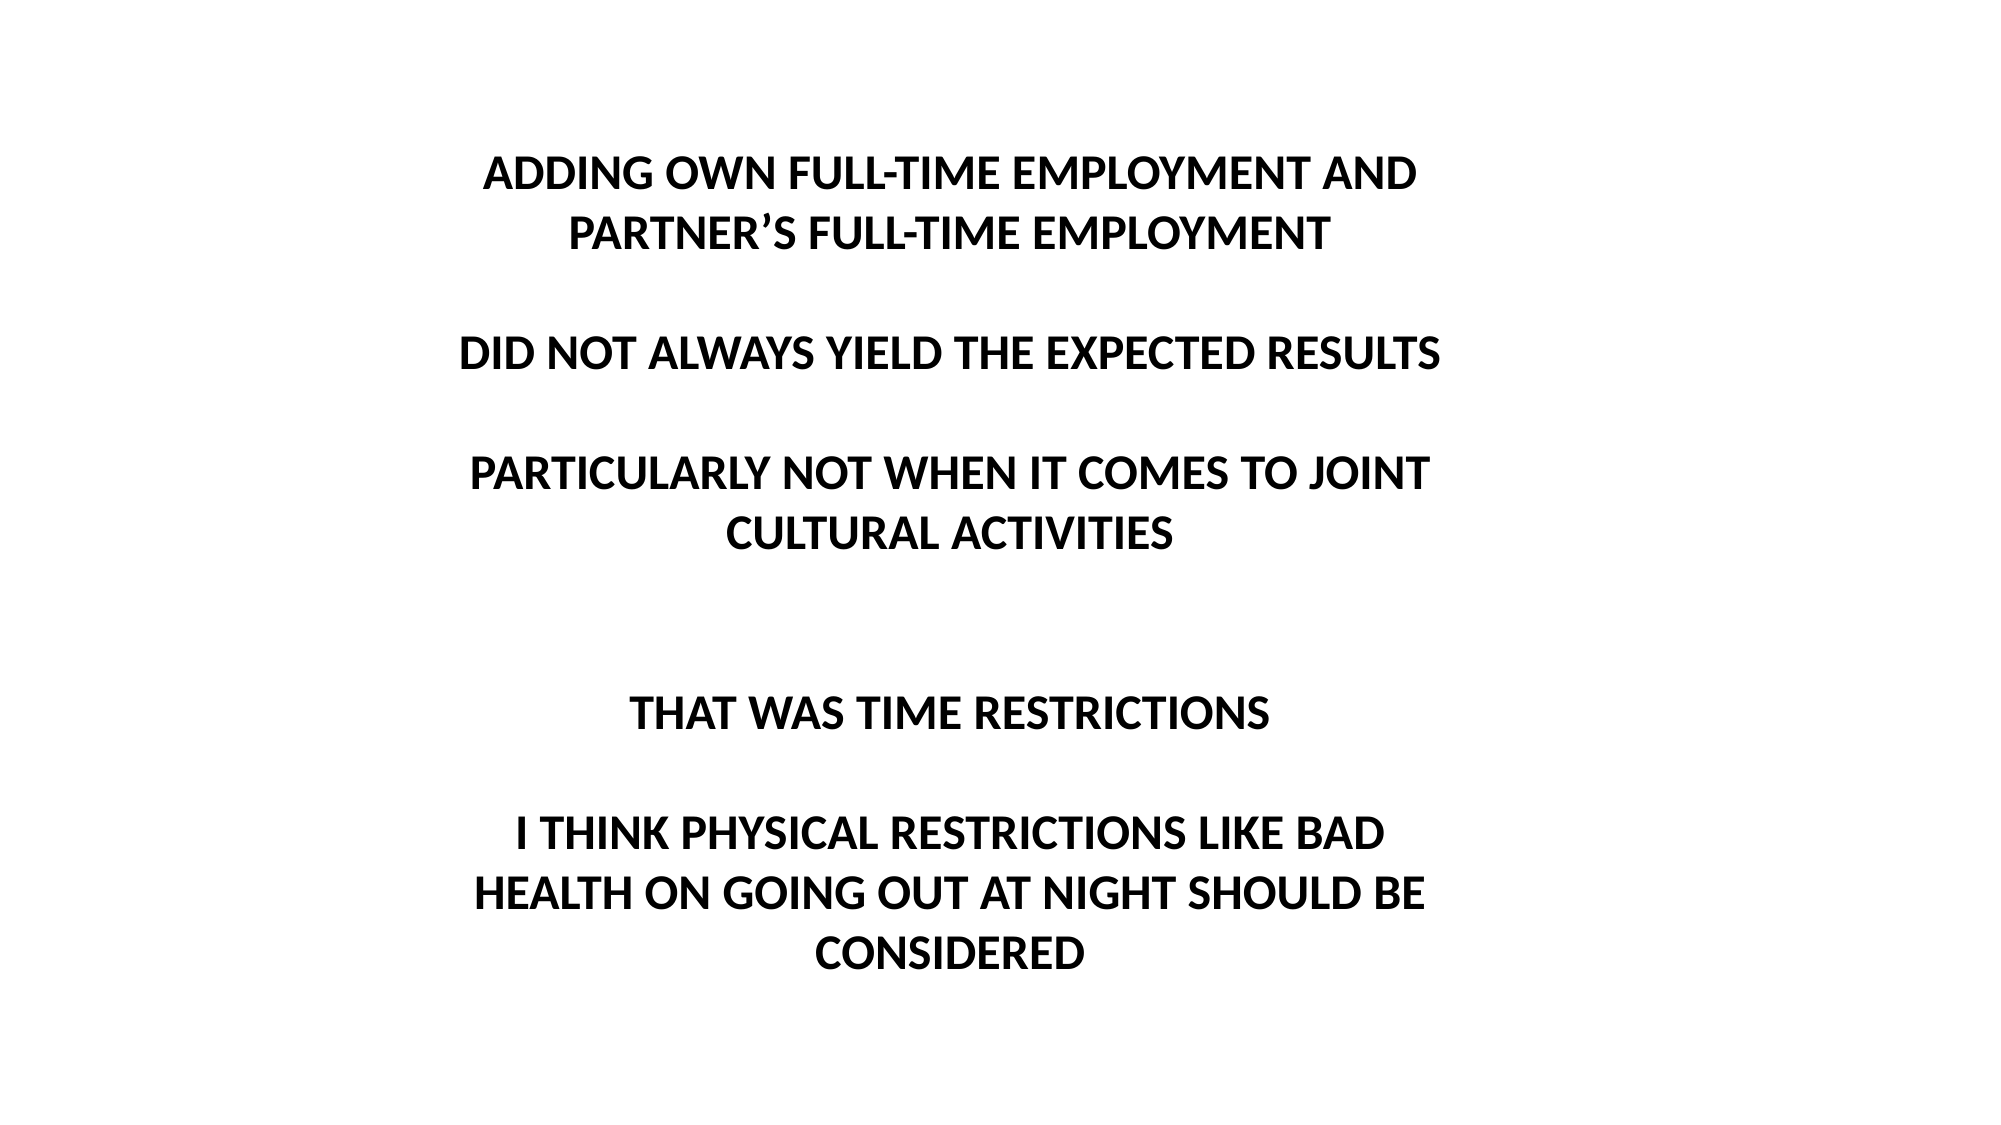

ADDING OWN FULL-TIME EMPLOYMENT AND PARTNER’S FULL-TIME EMPLOYMENT
DID NOT ALWAYS YIELD THE EXPECTED RESULTS
PARTICULARLY NOT WHEN IT COMES TO JOINT CULTURAL ACTIVITIES
THAT WAS TIME RESTRICTIONS
I THINK PHYSICAL RESTRICTIONS LIKE BAD HEALTH ON GOING OUT AT NIGHT SHOULD BE CONSIDERED